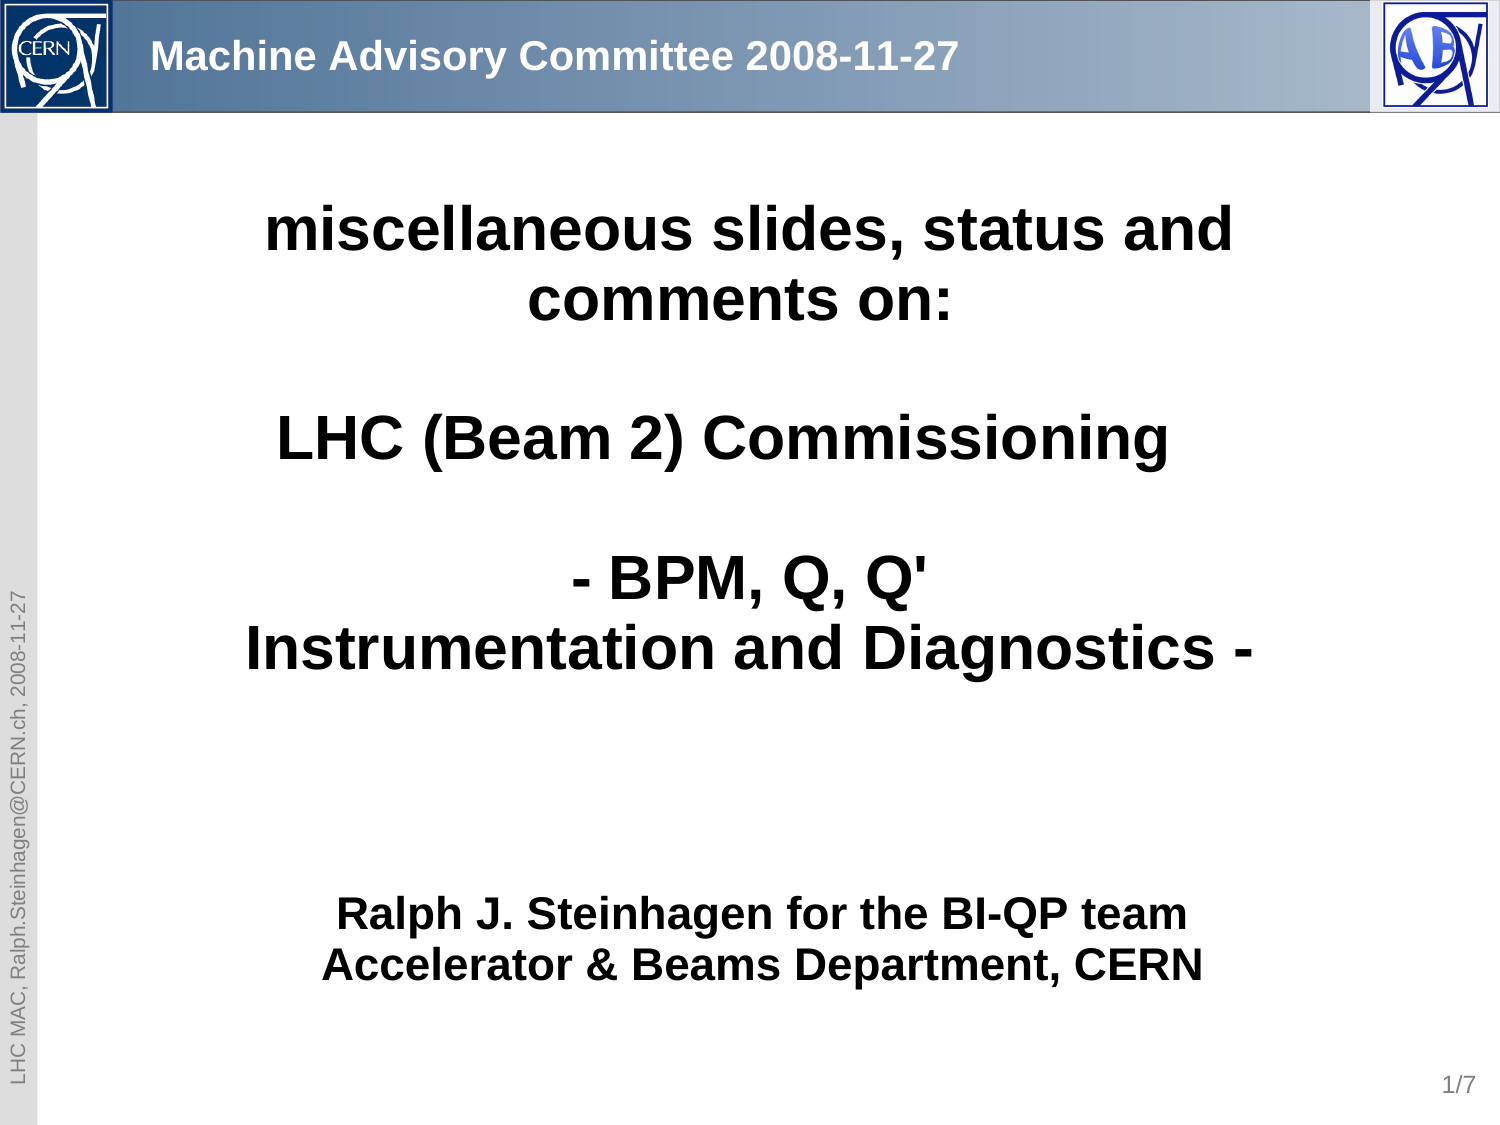

Machine Advisory Committee 2008-11-27
miscellaneous slides, status and comments on:
LHC (Beam 2) Commissioning
- BPM, Q, Q'
Instrumentation and Diagnostics -
# Ralph J. Steinhagen for the BI-QP team Accelerator & Beams Department, CERN